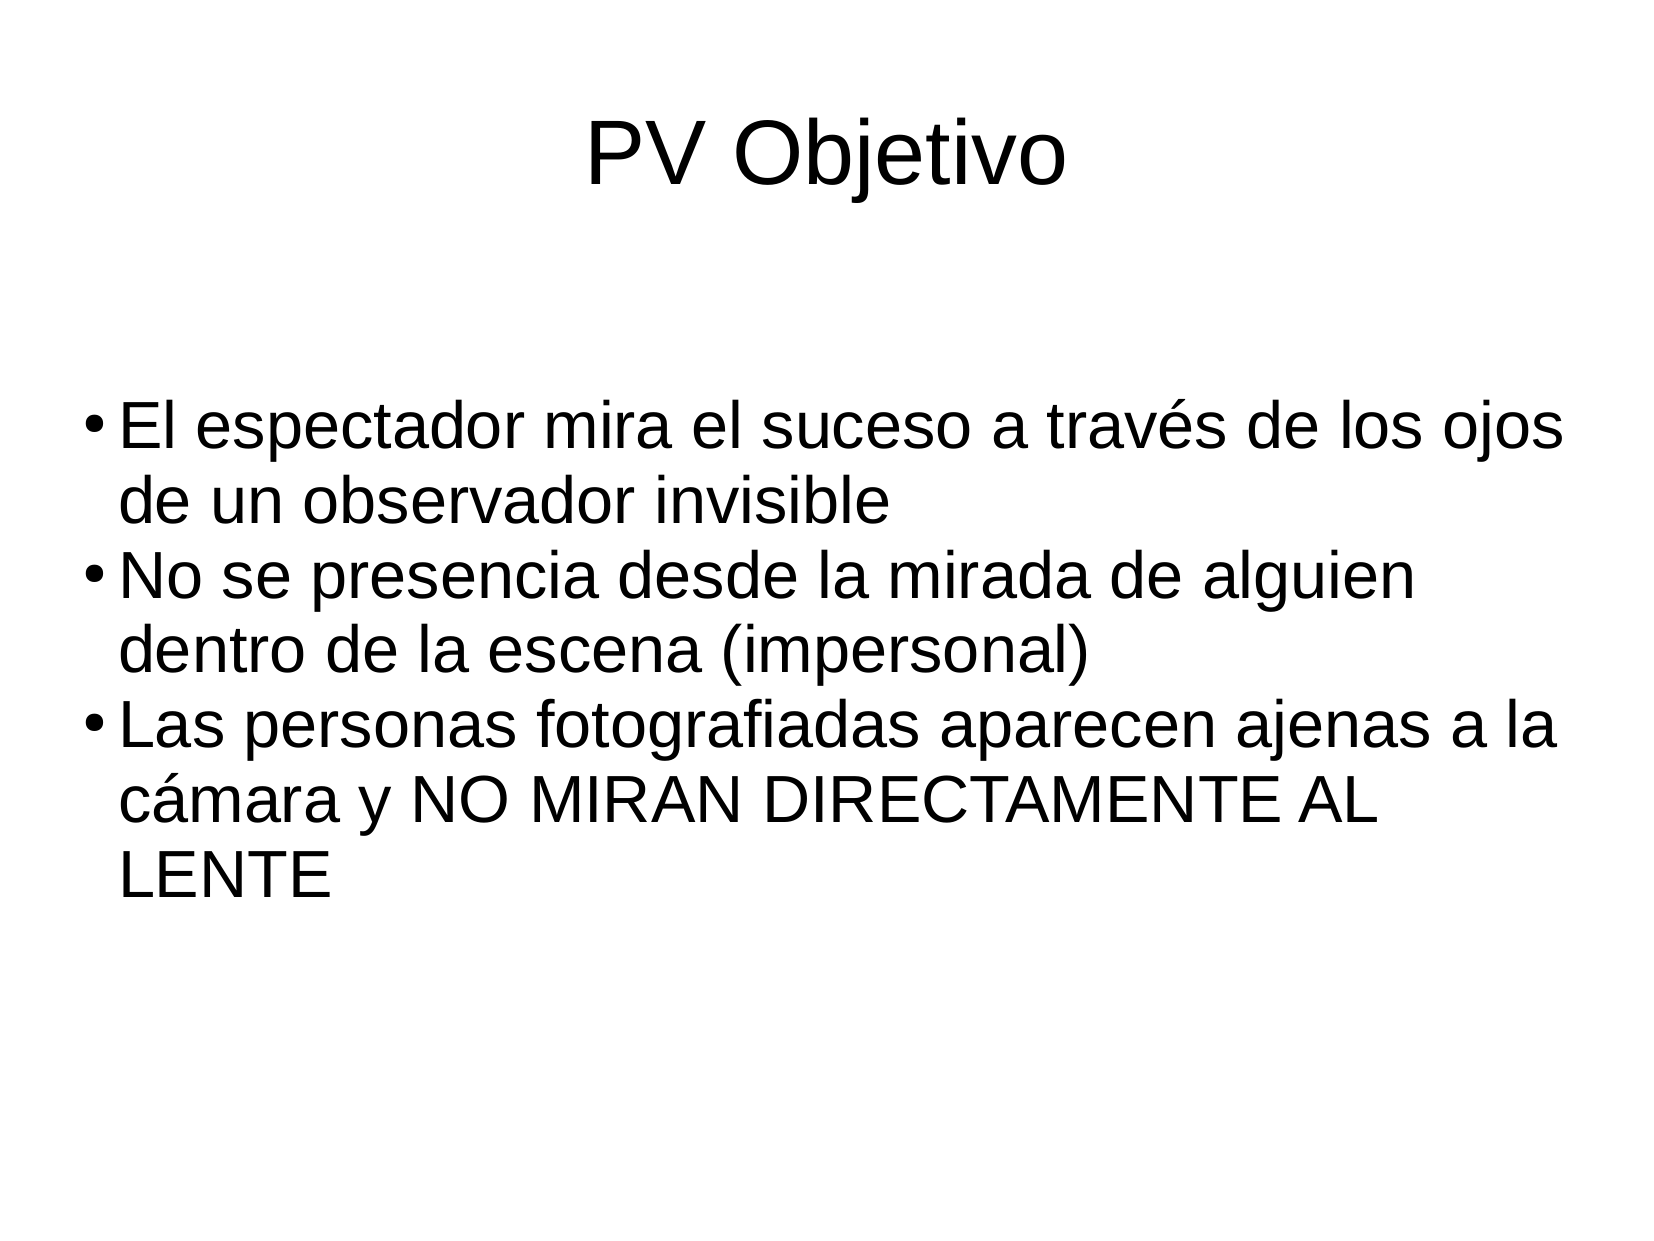

# PV Objetivo
El espectador mira el suceso a través de los ojos de un observador invisible
No se presencia desde la mirada de alguien dentro de la escena (impersonal)
Las personas fotografiadas aparecen ajenas a la cámara y NO MIRAN DIRECTAMENTE AL LENTE